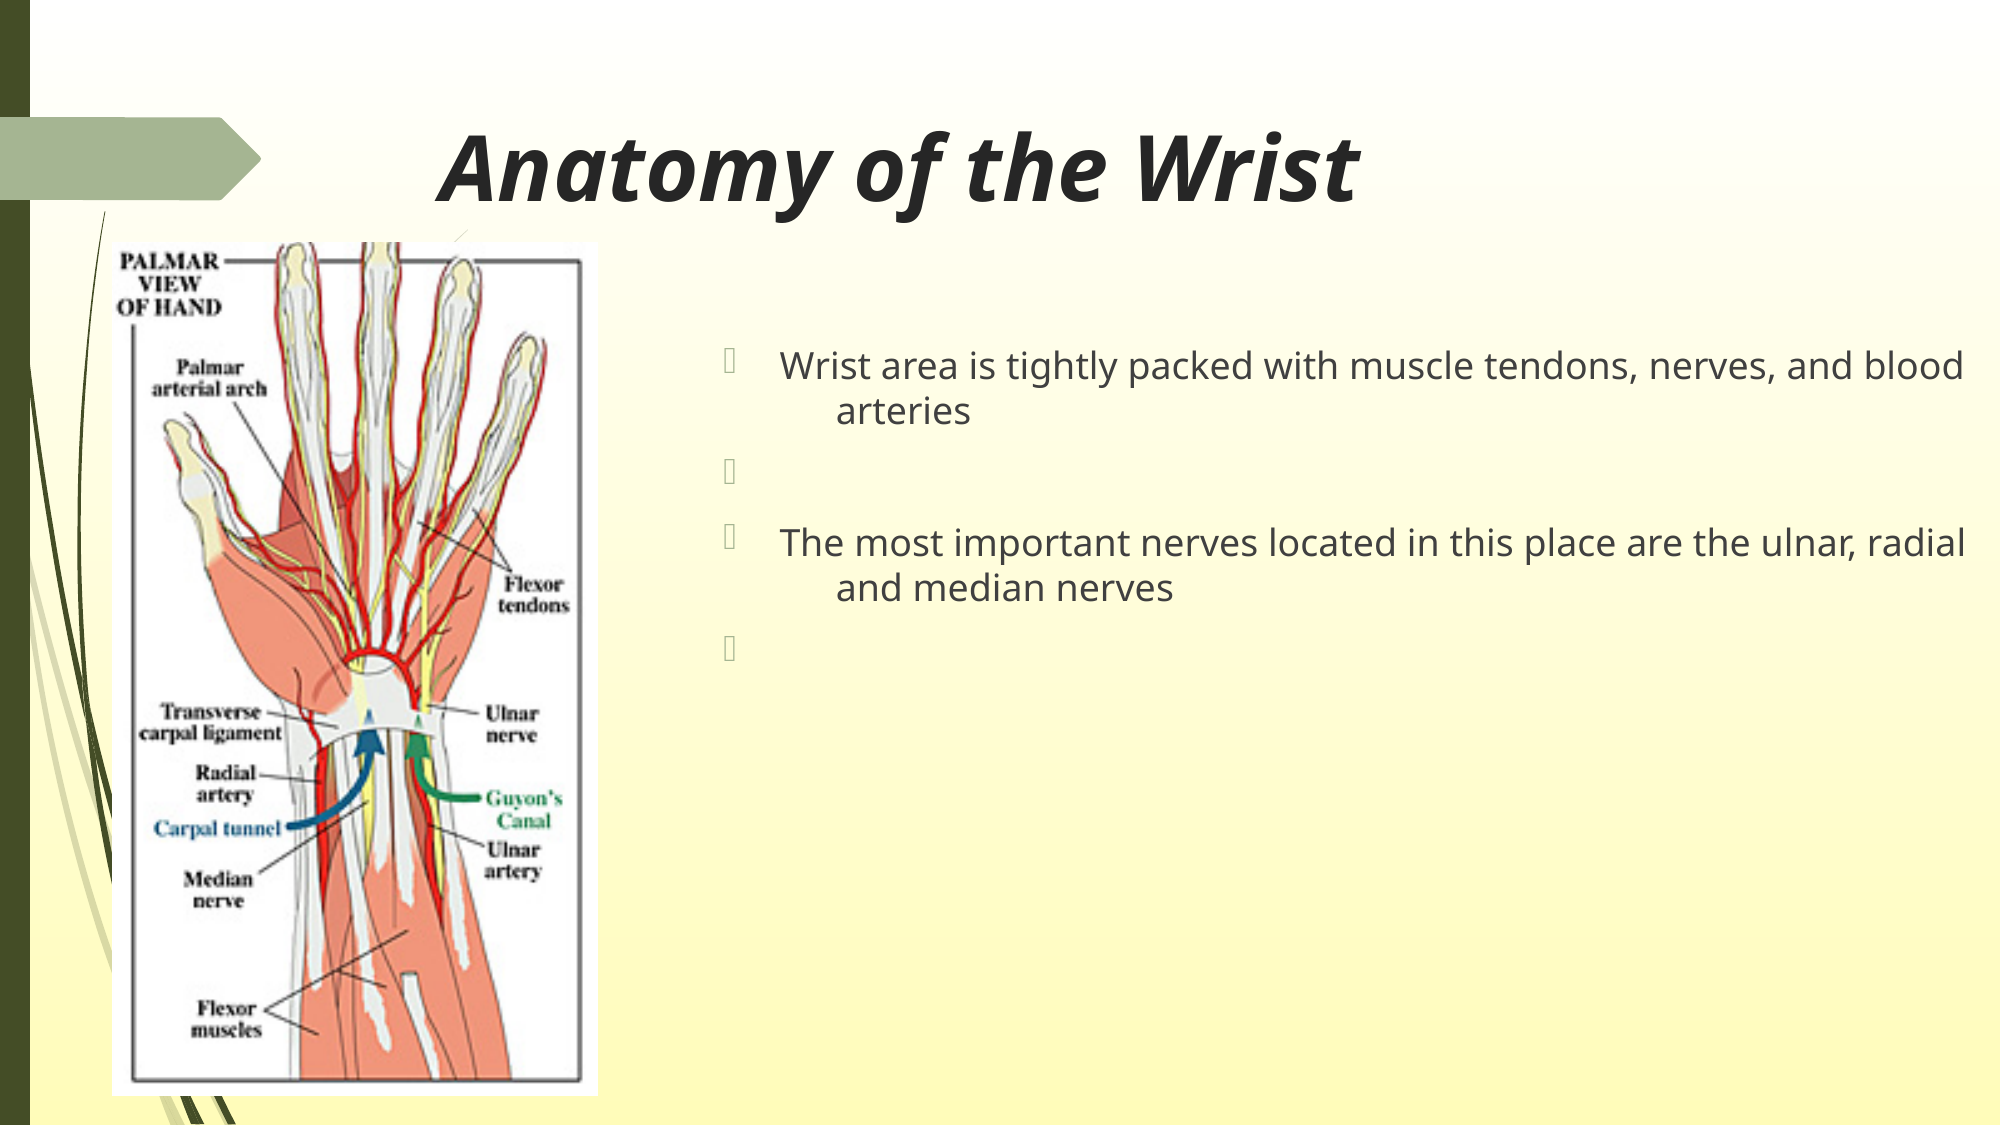

# Anatomy of the Wrist
Wrist area is tightly packed with muscle tendons, nerves, and blood arteries
The most important nerves located in this place are the ulnar, radial and median nerves